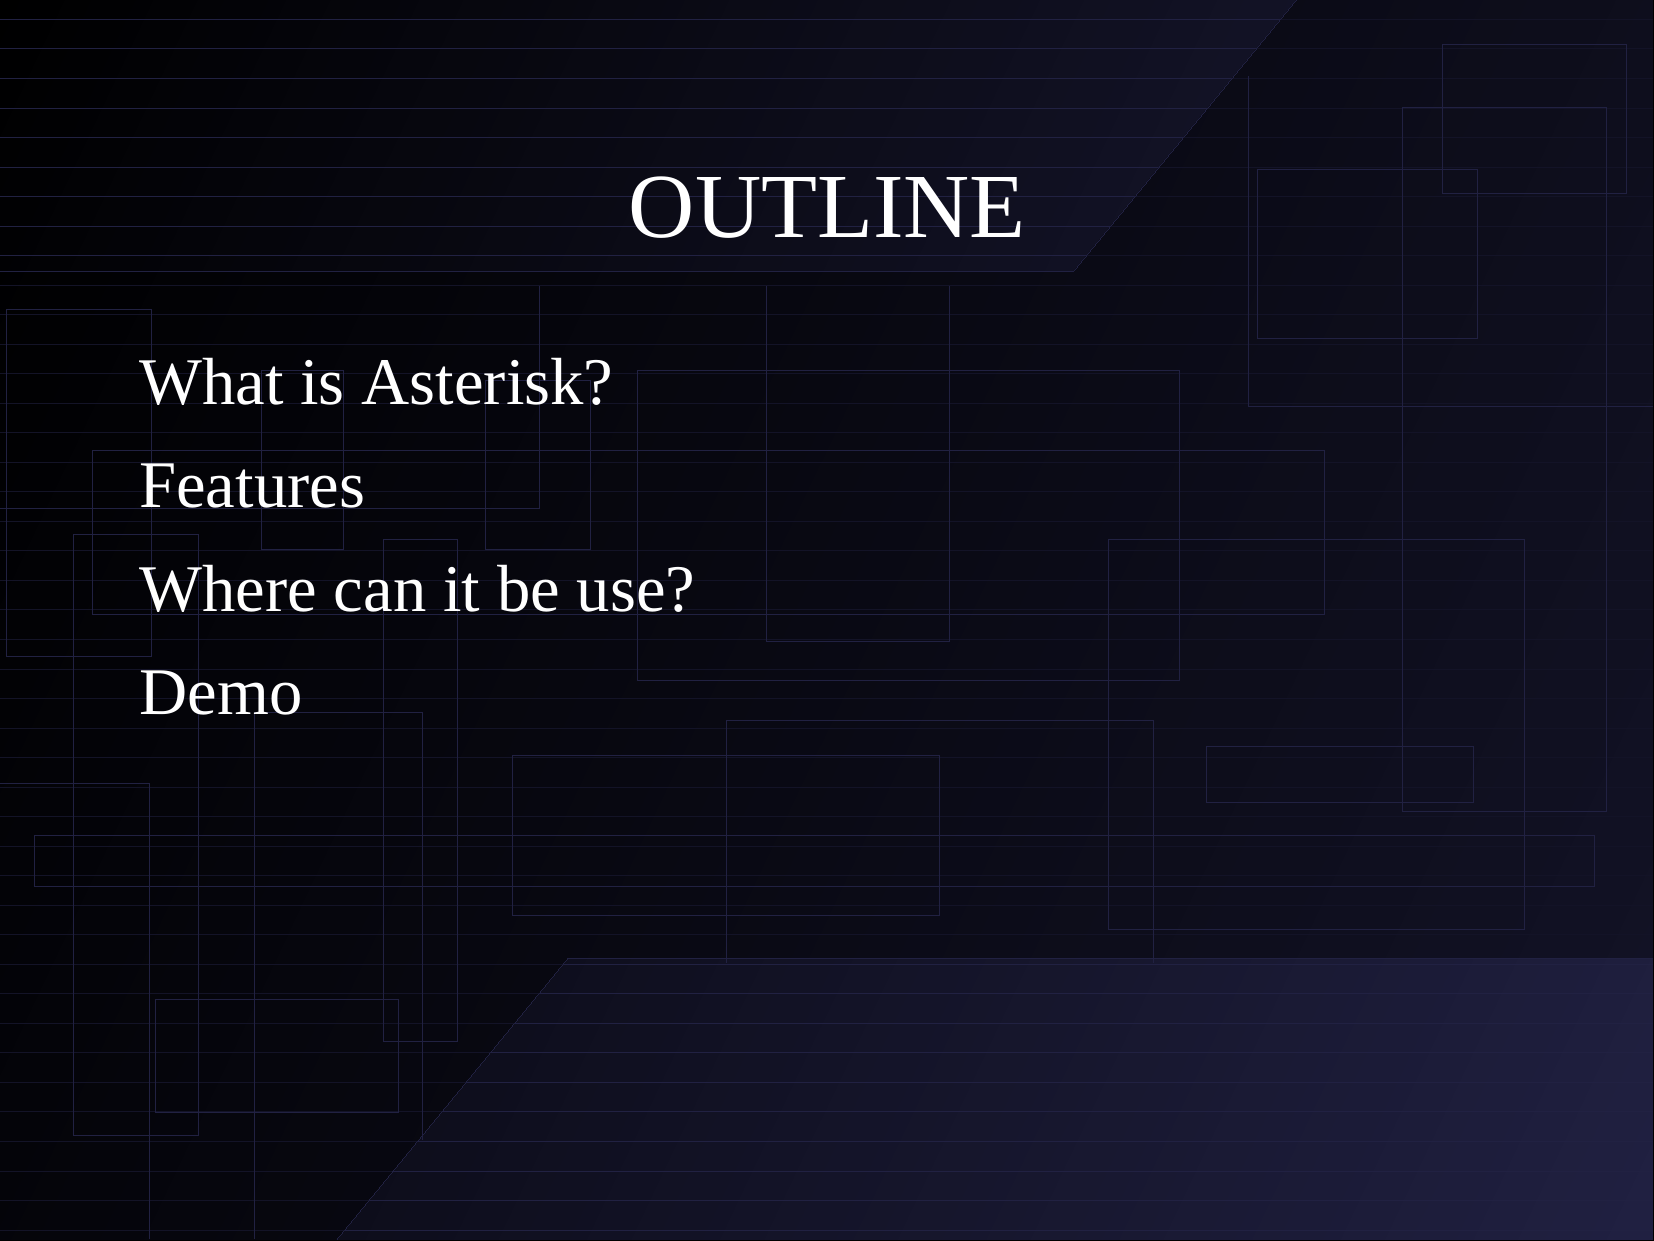

# OUTLINE
What is Asterisk?
Features
Where can it be use?
Demo